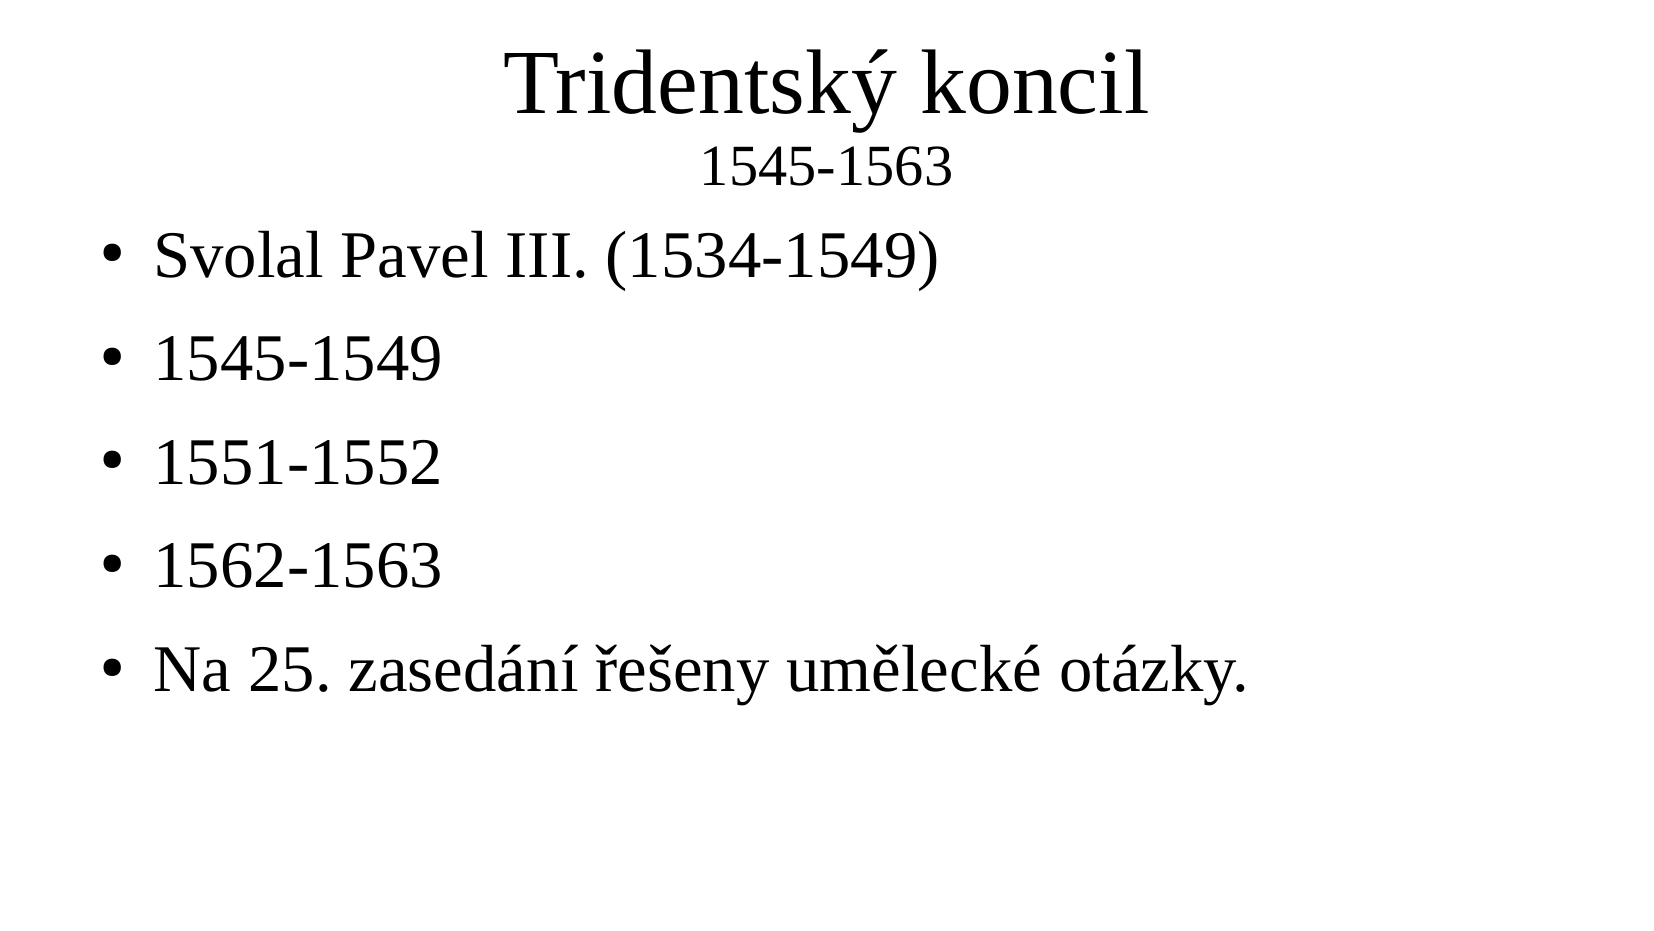

# Tridentský koncil 1545-1563
Svolal Pavel III. (1534-1549)
1545-1549
1551-1552
1562-1563
Na 25. zasedání řešeny umělecké otázky.